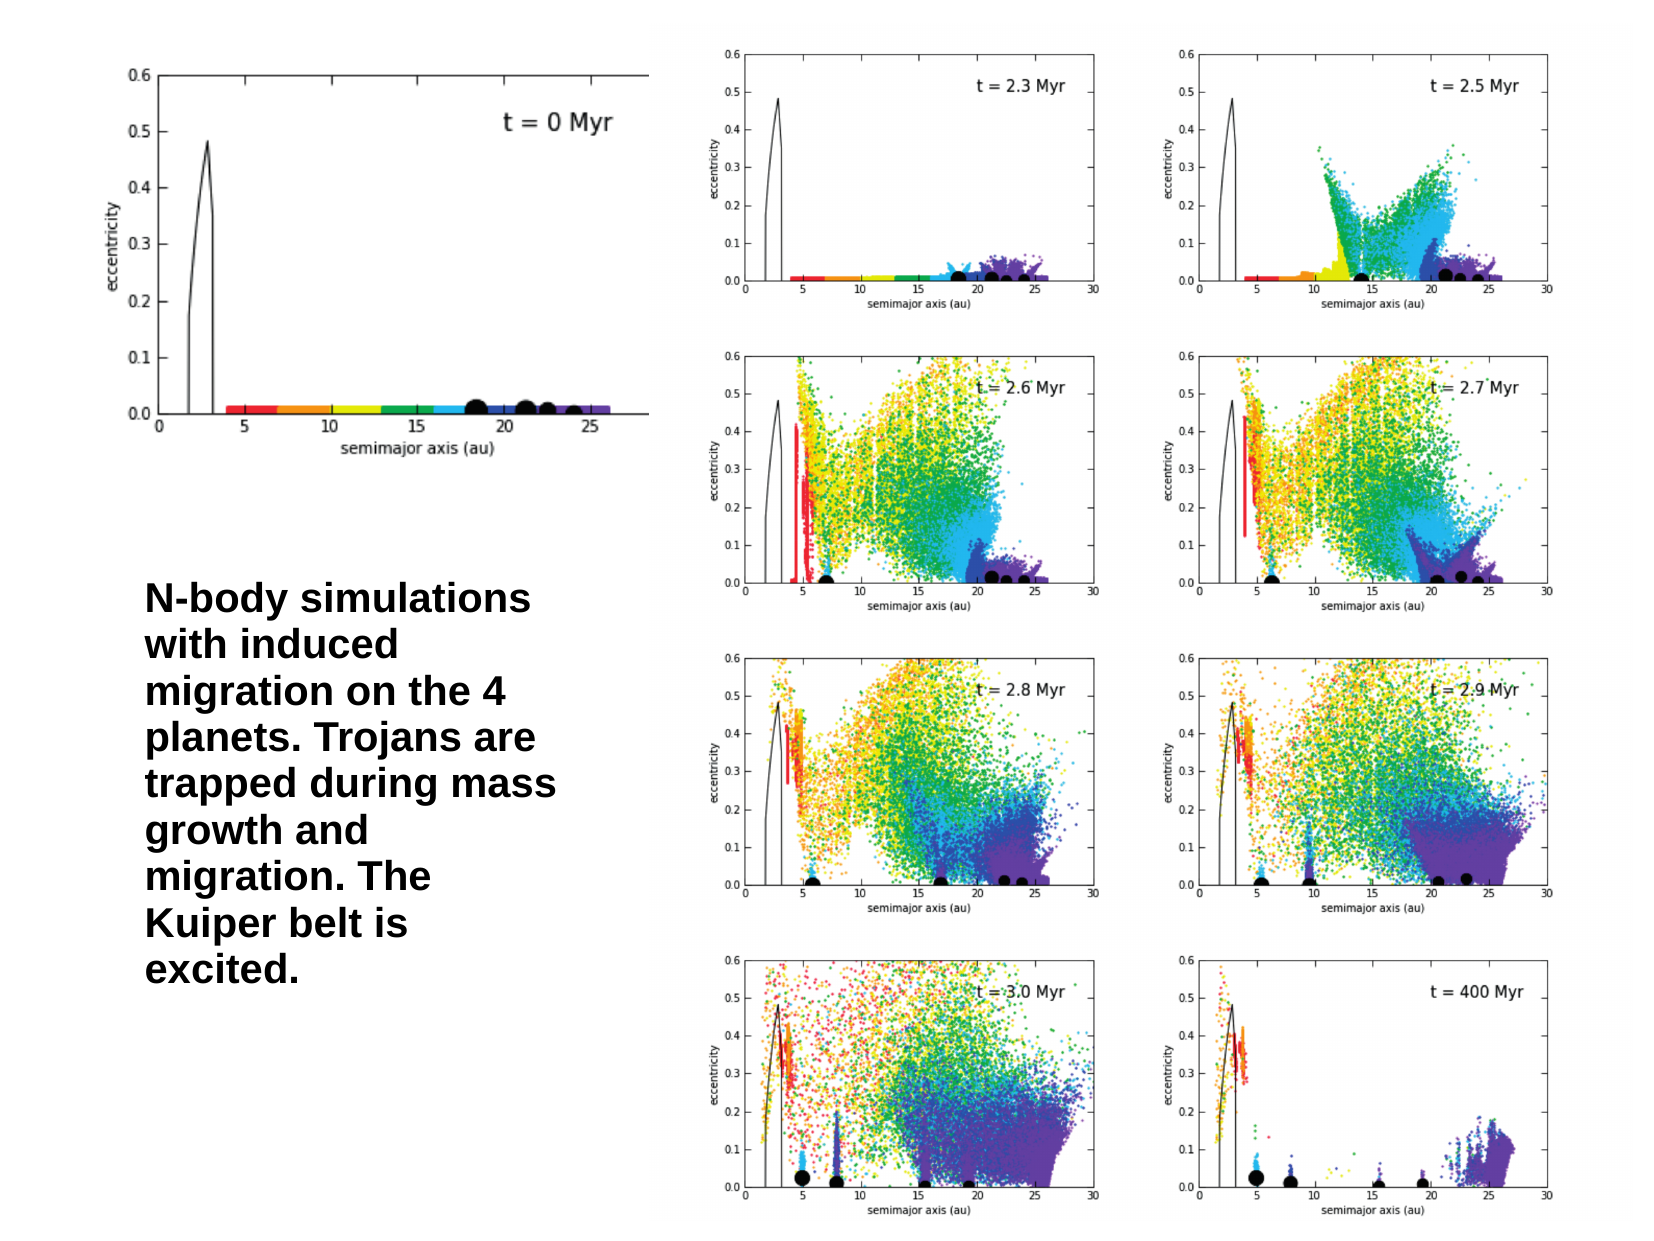

N-body simulations with induced migration on the 4 planets. Trojans are trapped during mass growth and migration. The Kuiper belt is excited.